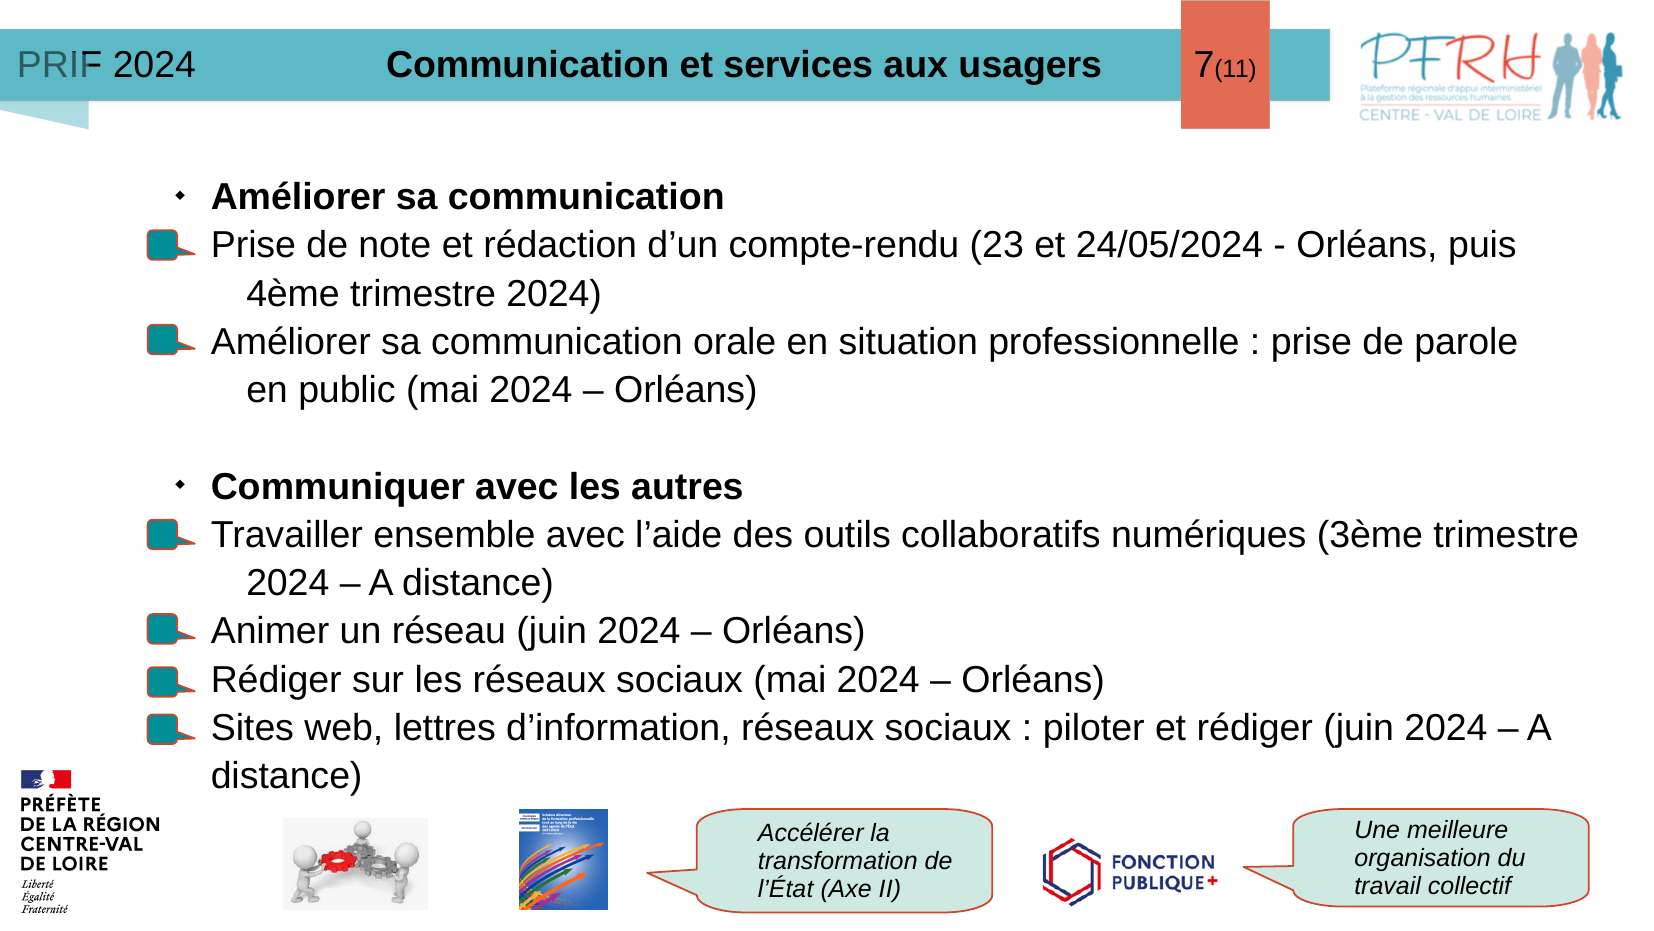

7(11)
PRIF 2024			Communication et services aux usagers
Améliorer sa communication
Prise de note et rédaction d’un compte-rendu (23 et 24/05/2024 - Orléans, puis
4ème trimestre 2024)
Améliorer sa communication orale en situation professionnelle : prise de parole
en public (mai 2024 – Orléans)
Communiquer avec les autres
Travailler ensemble avec l’aide des outils collaboratifs numériques (3ème trimestre
2024 – A distance)
Animer un réseau (juin 2024 – Orléans)
Rédiger sur les réseaux sociaux (mai 2024 – Orléans)
Sites web, lettres d’information, réseaux sociaux : piloter et rédiger (juin 2024 – A
distance)
Accélérer la transformation de l’État (Axe II)
Une meilleure organisation du travail collectif